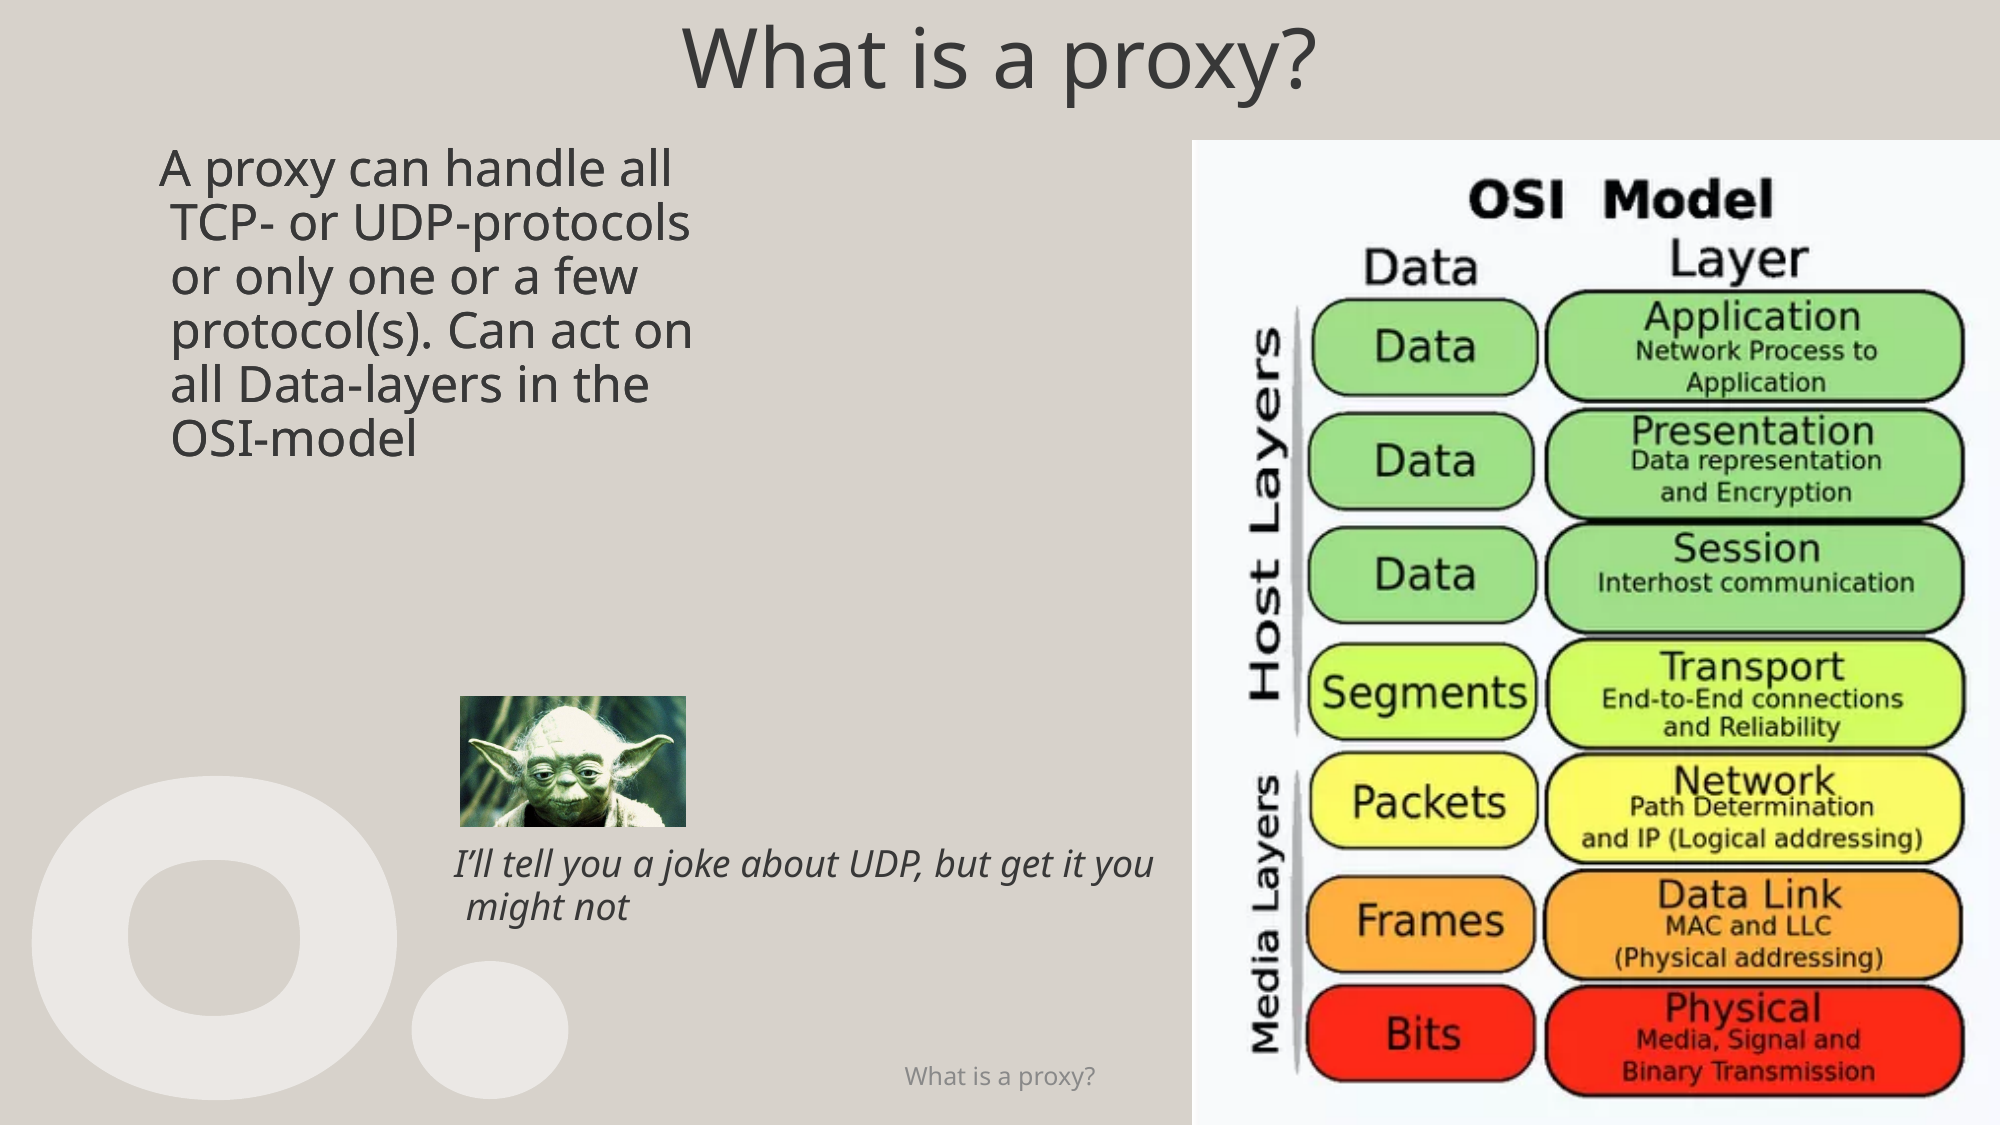

What is a proxy?
# A proxy can handle all TCP- or UDP-protocols or only one or a few protocol(s). Can act on all Data-layers in the OSI-model
 A proxy can handle all TCP- or UDP-protocols or only one or a few protocol(s). Can act on all Data-layers in the OSI-model
 I’ll tell you a joke about UDP, but get it you might not
What is a proxy?